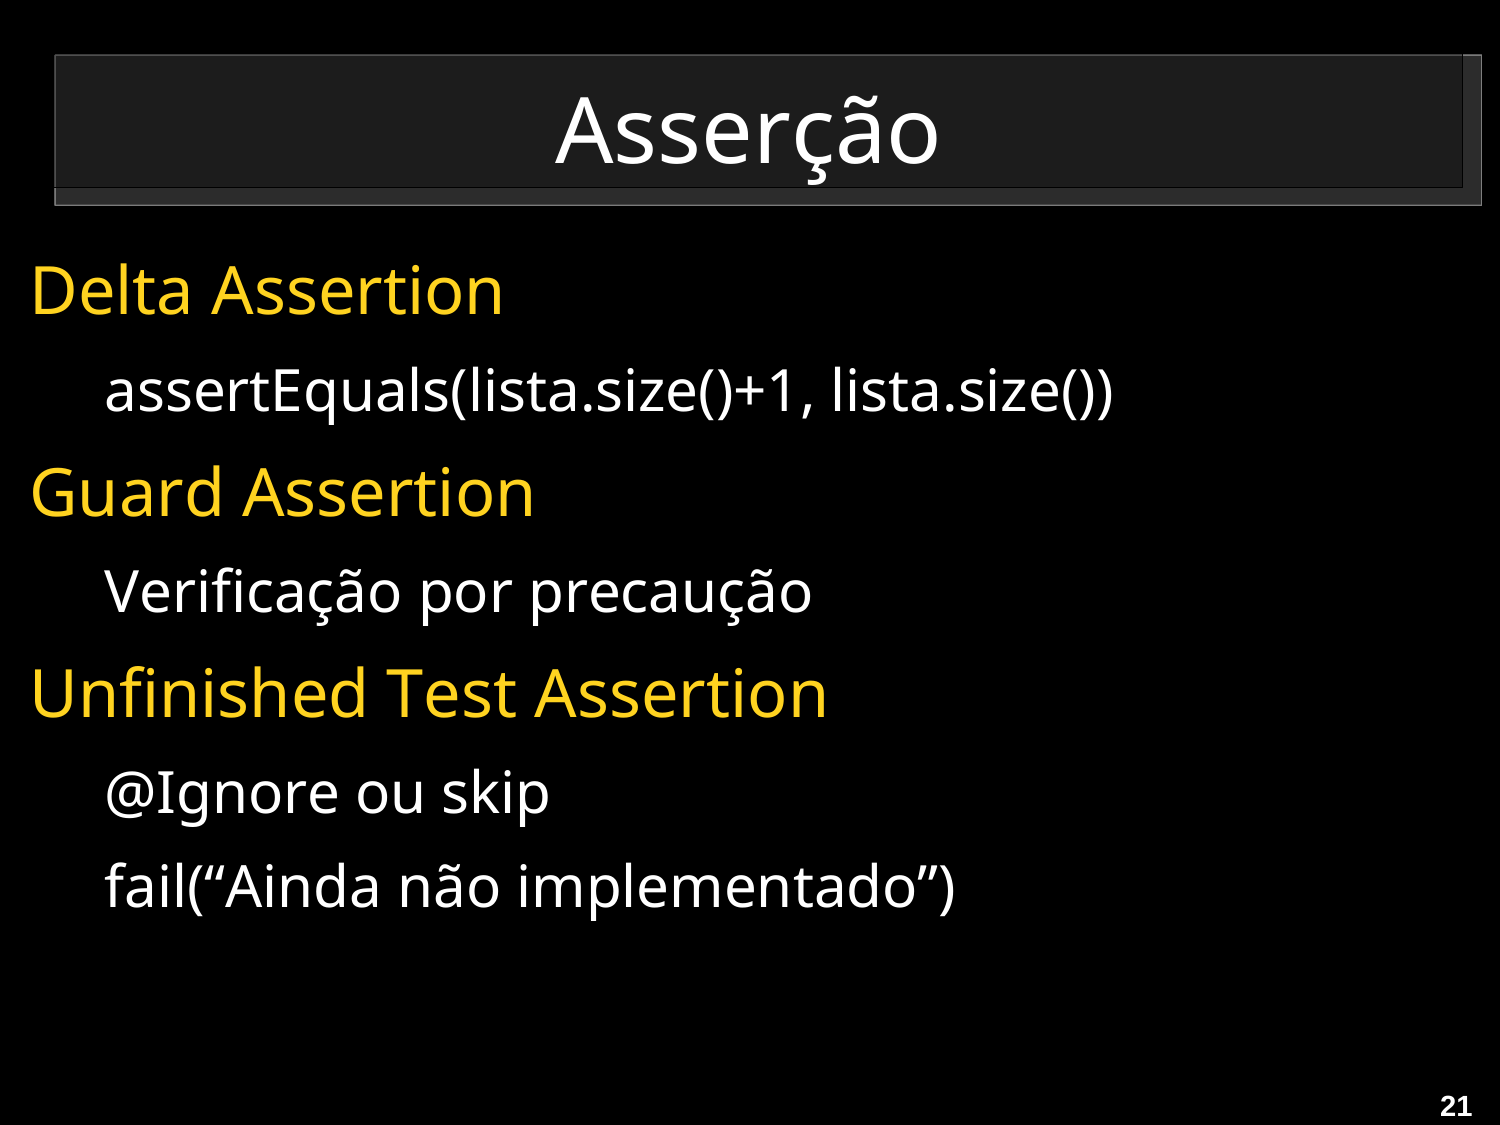

# Asserção
Delta Assertion
assertEquals(lista.size()+1, lista.size())
Guard Assertion
Verificação por precaução
Unfinished Test Assertion
@Ignore ou skip
fail(“Ainda não implementado”)
21